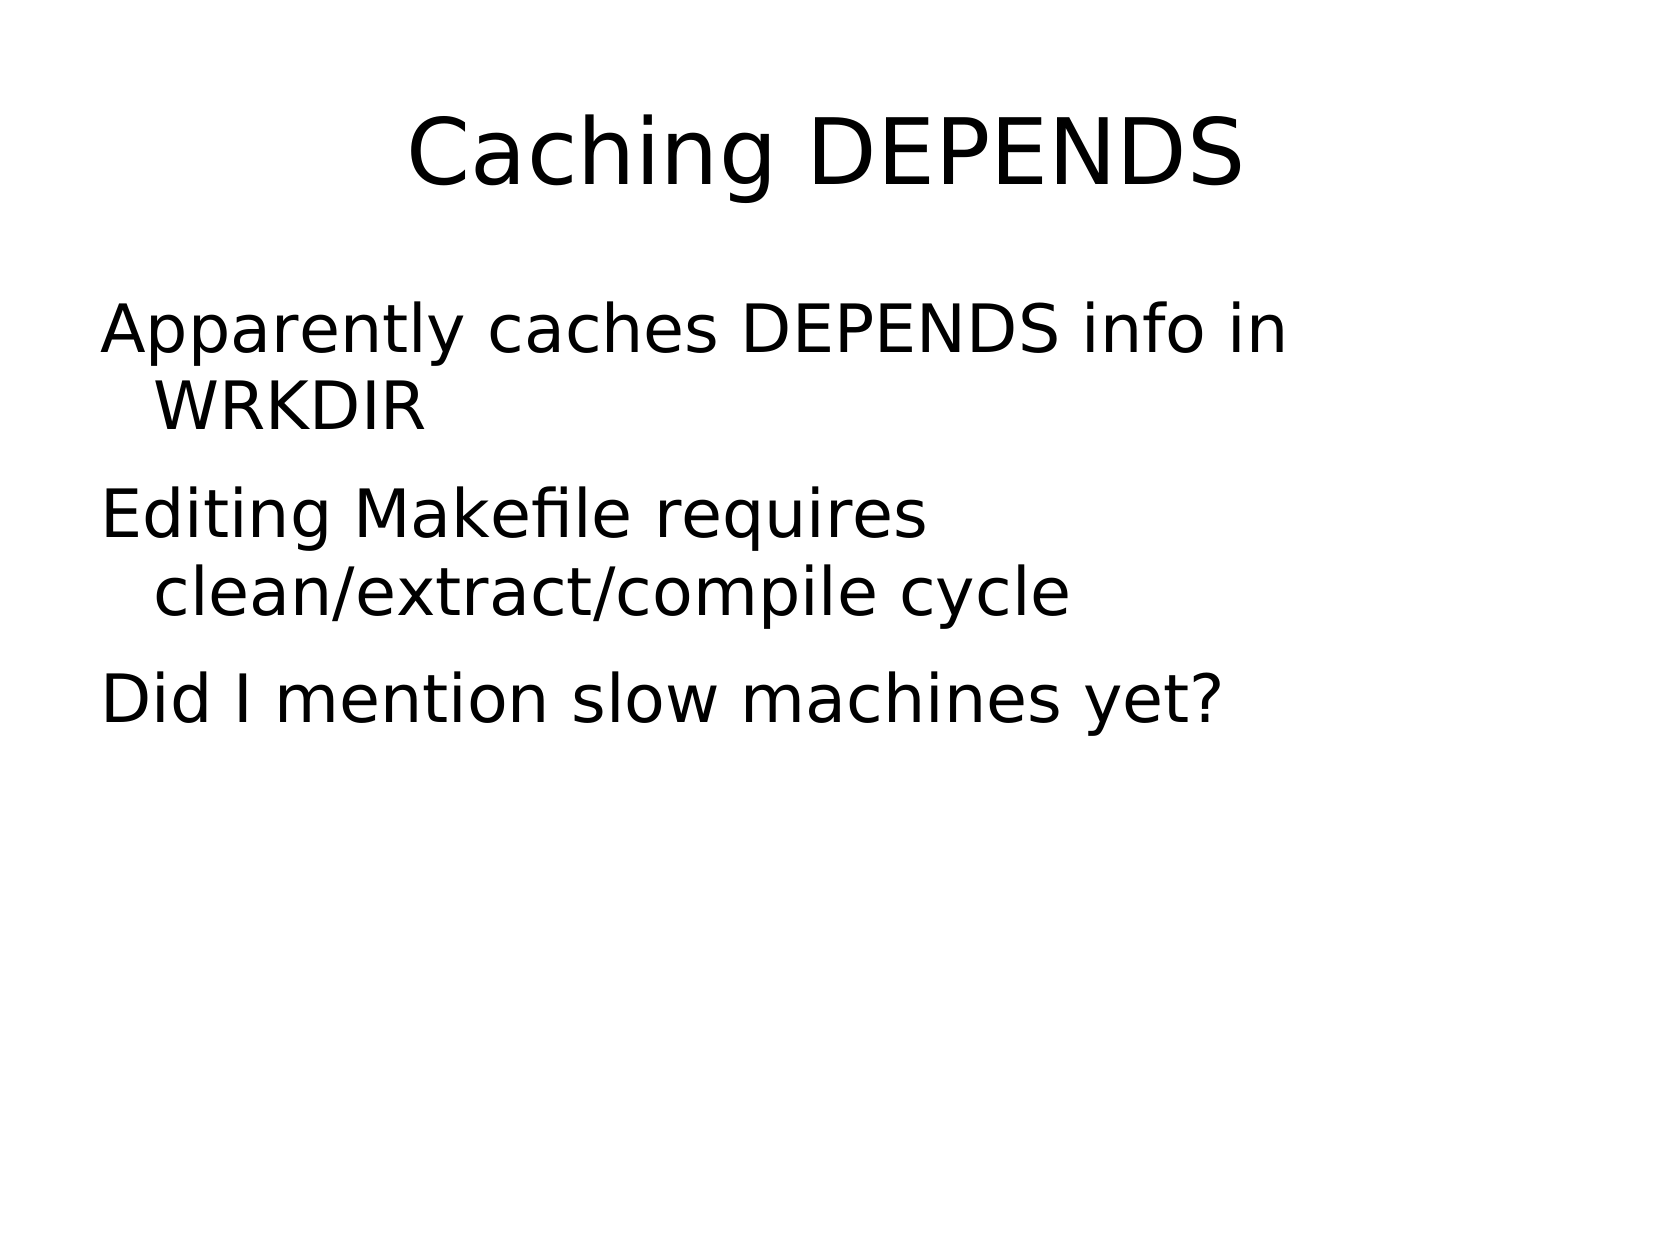

# Caching DEPENDS
Apparently caches DEPENDS info in WRKDIR
Editing Makefile requires clean/extract/compile cycle
Did I mention slow machines yet?